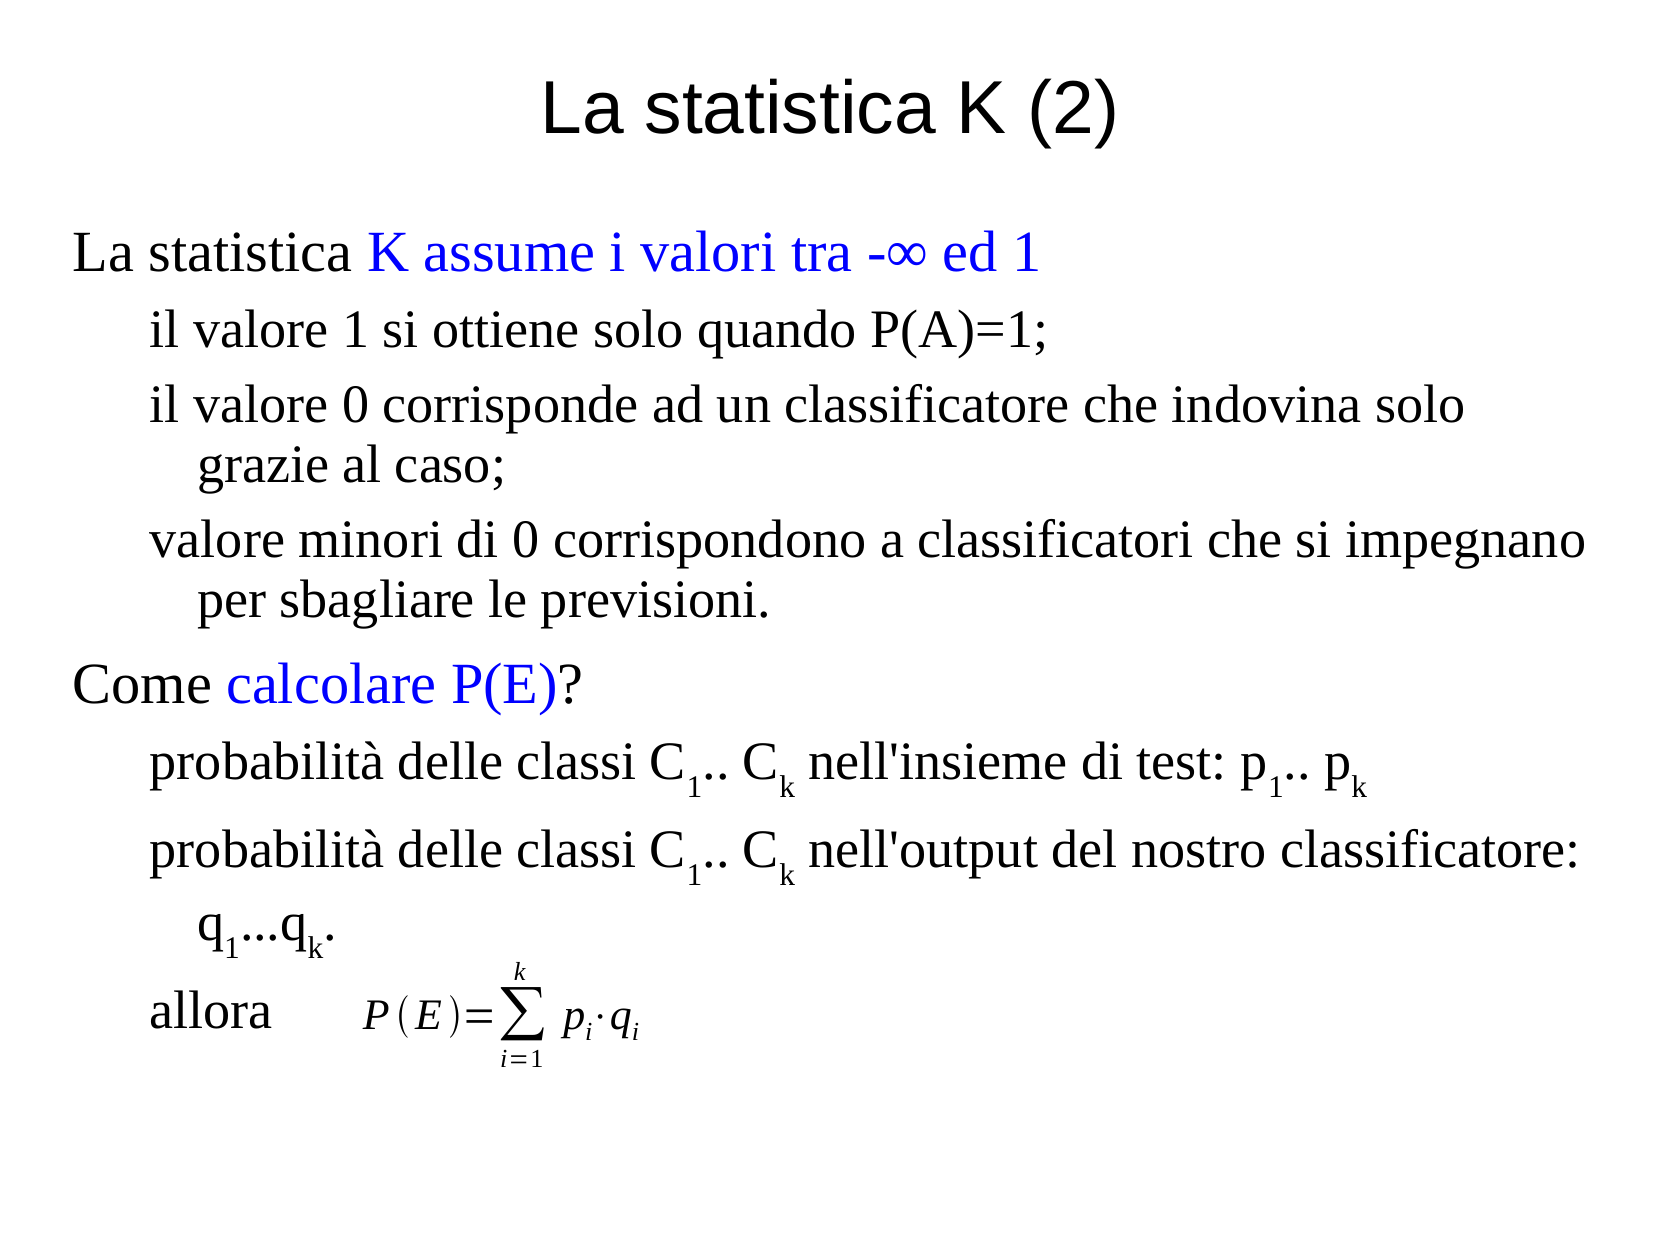

# La statistica K (2)
La statistica K assume i valori tra -∞ ed 1
il valore 1 si ottiene solo quando P(A)=1;
il valore 0 corrisponde ad un classificatore che indovina solo grazie al caso;
valore minori di 0 corrispondono a classificatori che si impegnano per sbagliare le previsioni.
Come calcolare P(E)?
probabilità delle classi C1.. Ck nell'insieme di test: p1.. pk
probabilità delle classi C1.. Ck nell'output del nostro classificatore: q1...qk.
allora